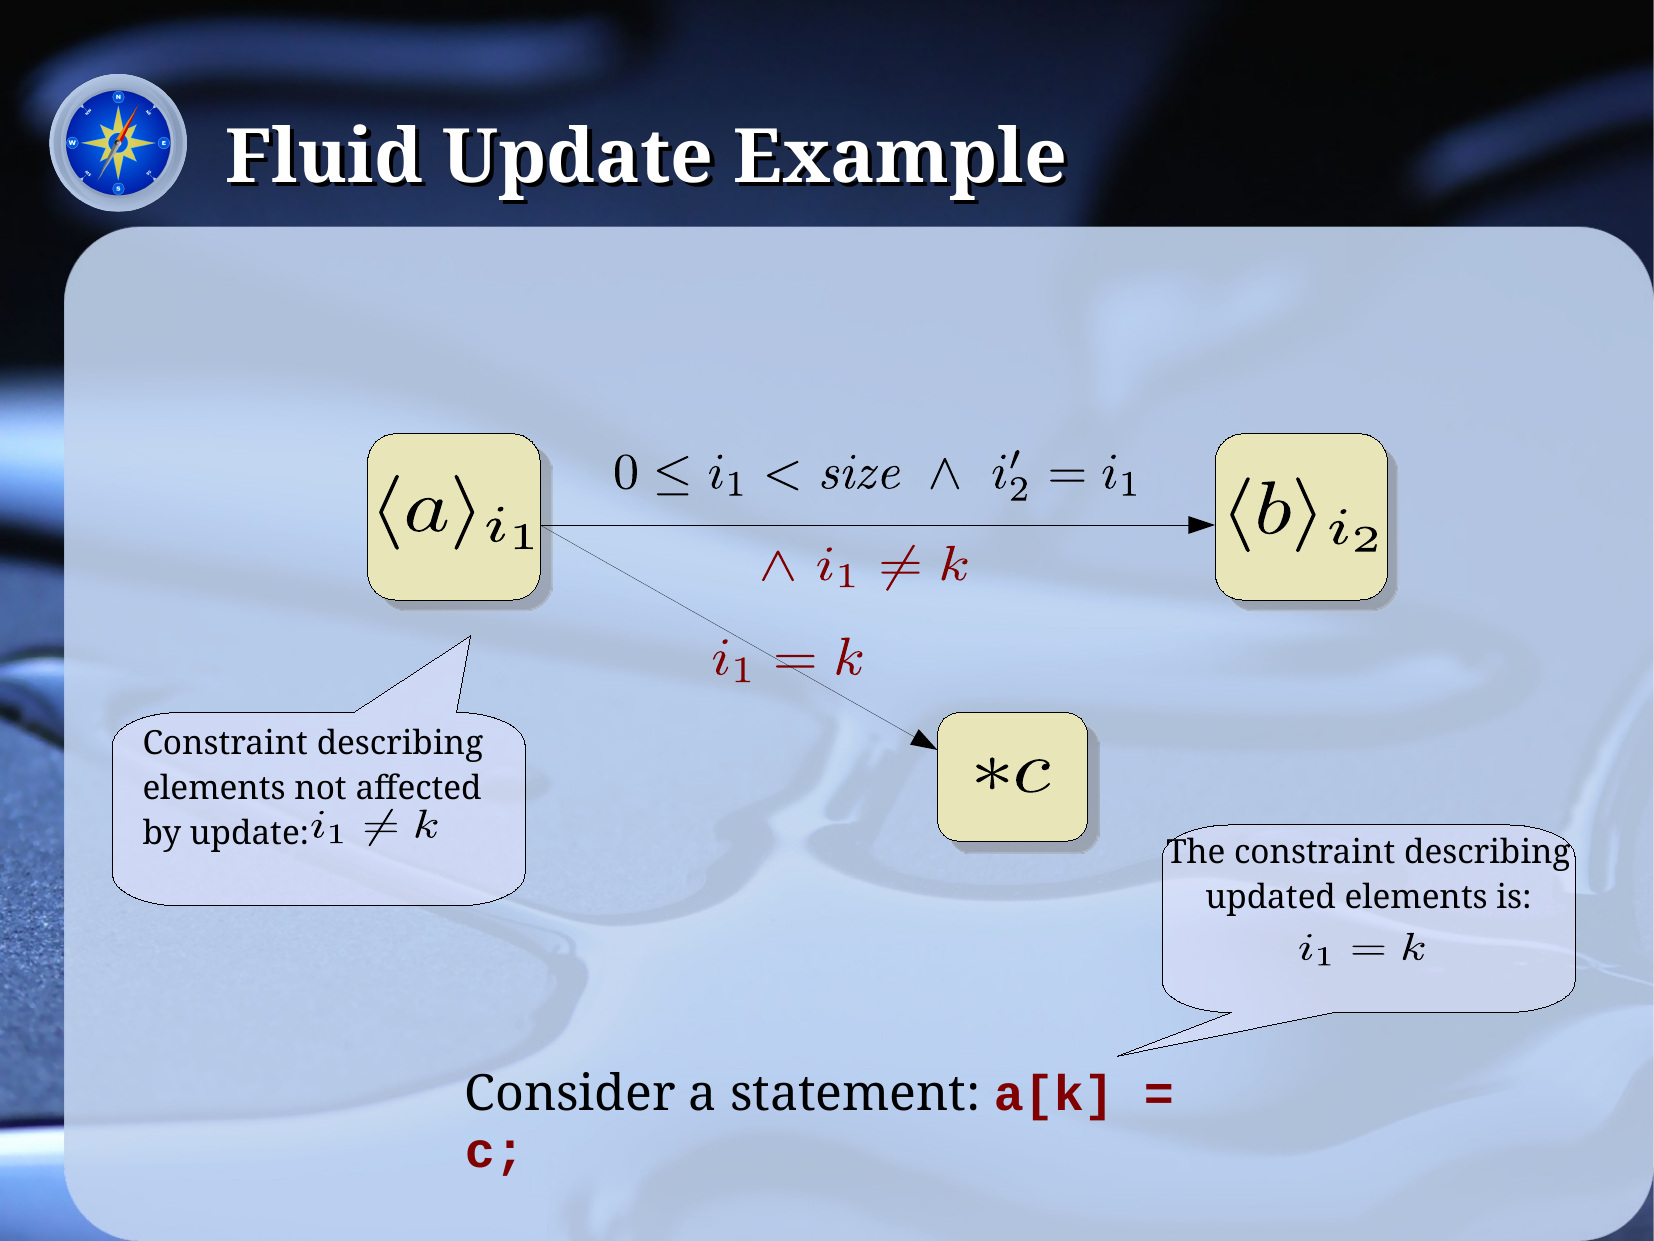

# Fluid Update Example
Constraint describing
elements not affected
by update:
The constraint describing
updated elements is:
Consider a statement: a[k] = c;